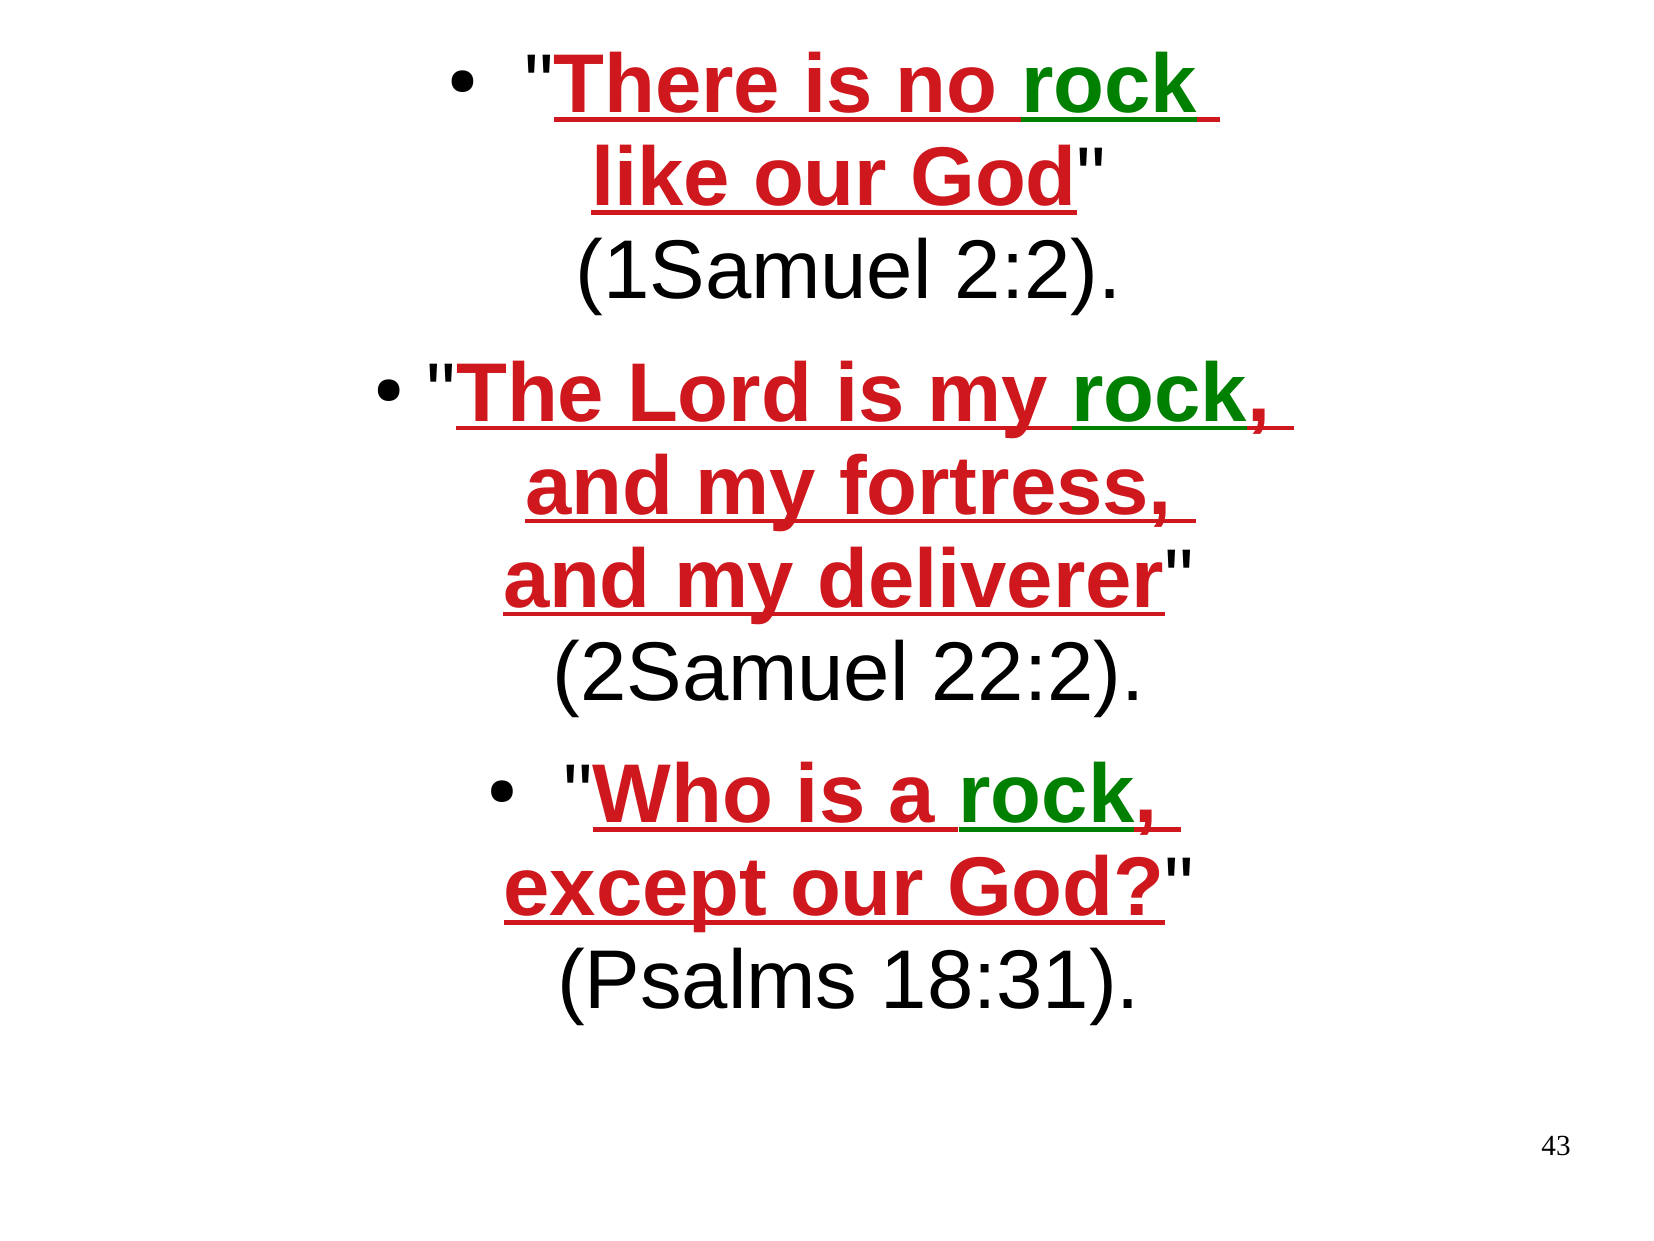

# "There is no rock like our God" (1Samuel 2:2).
"The Lord is my rock,
and my fortress,
and my deliverer"
(2Samuel 22:2).
 "Who is a rock,
except our God?"
(Psalms 18:31).
43